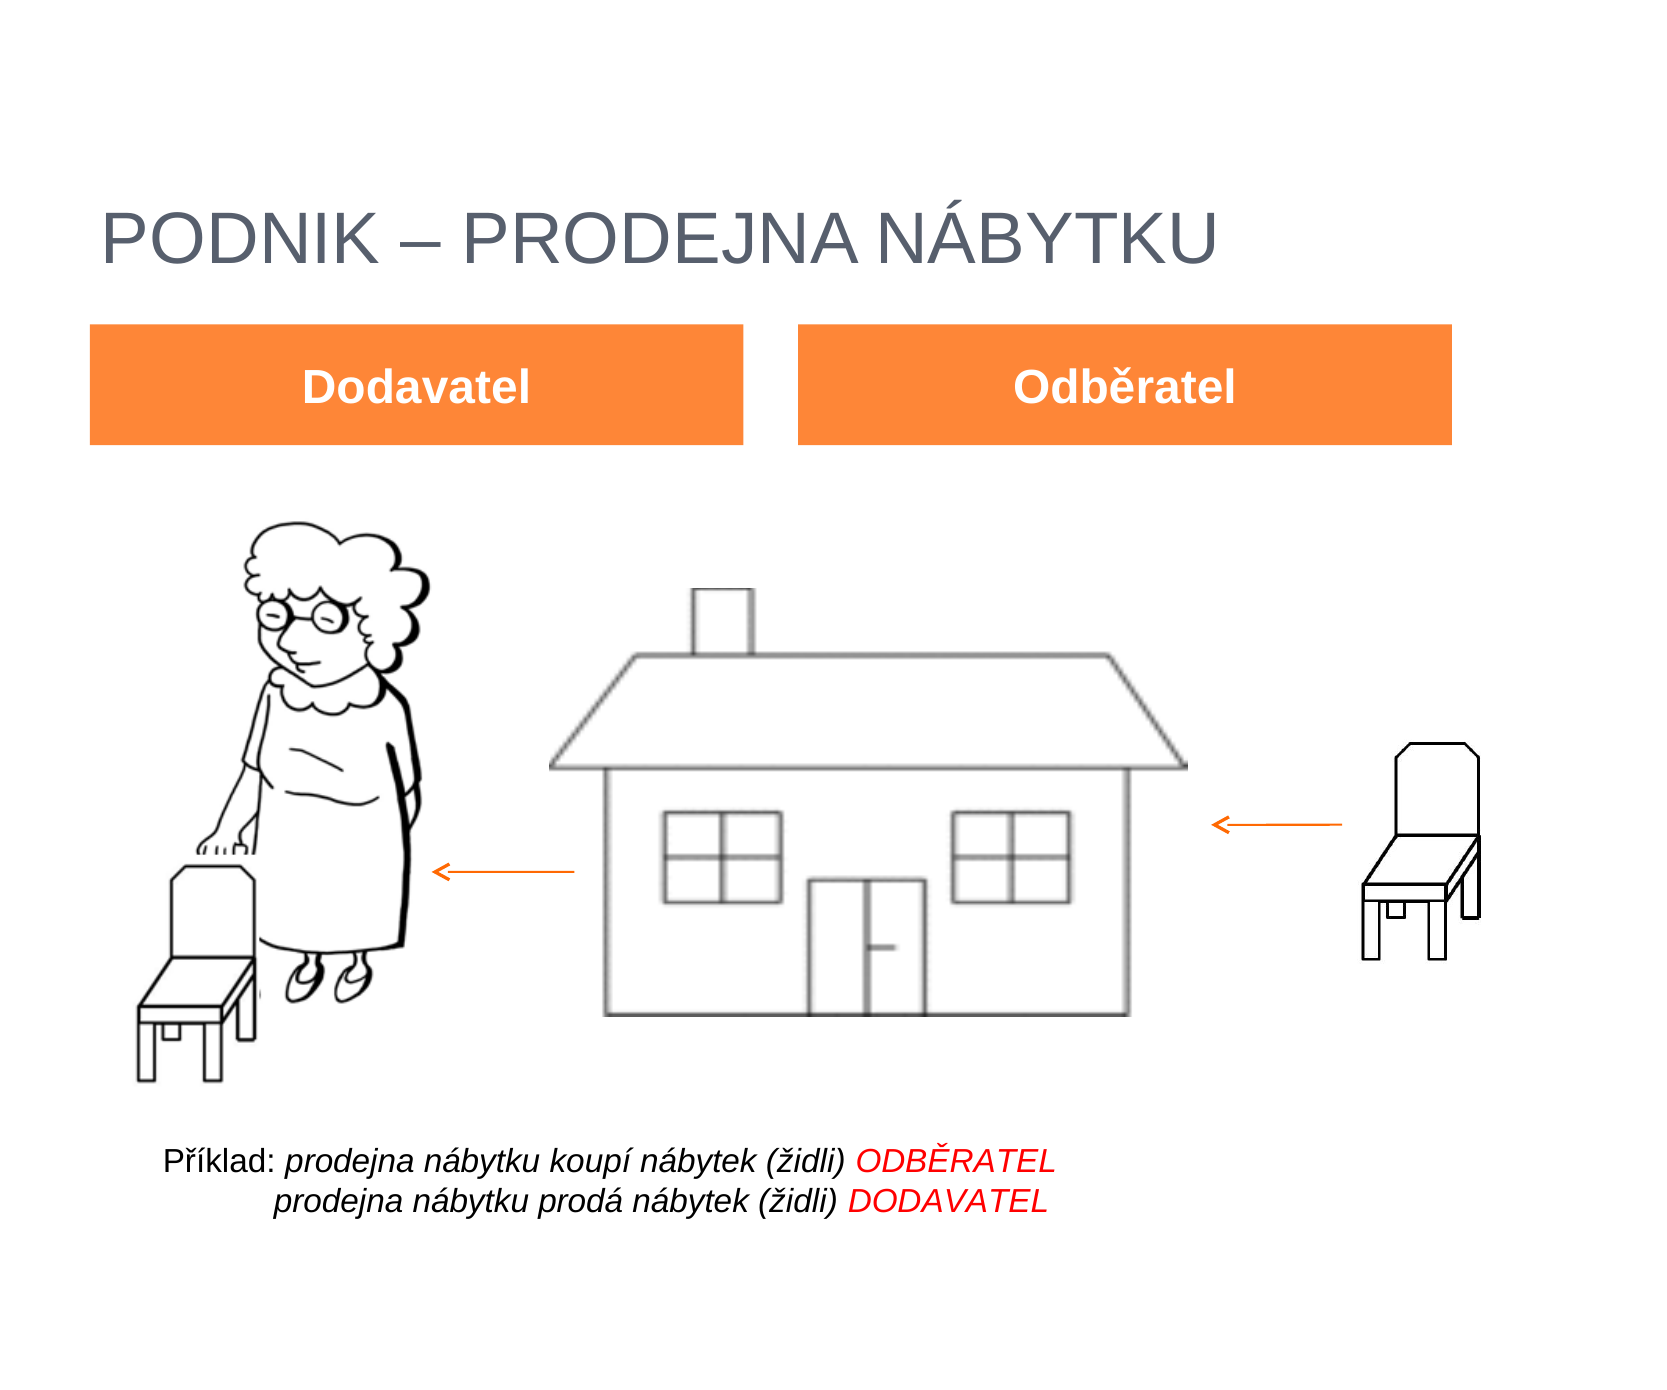

# PODNIK – PRODEJNA NÁBYTKU
Dodavatel
Odběratel
Příklad: prodejna nábytku koupí nábytek (židli) ODBĚRATEL
 prodejna nábytku prodá nábytek (židli) DODAVATEL